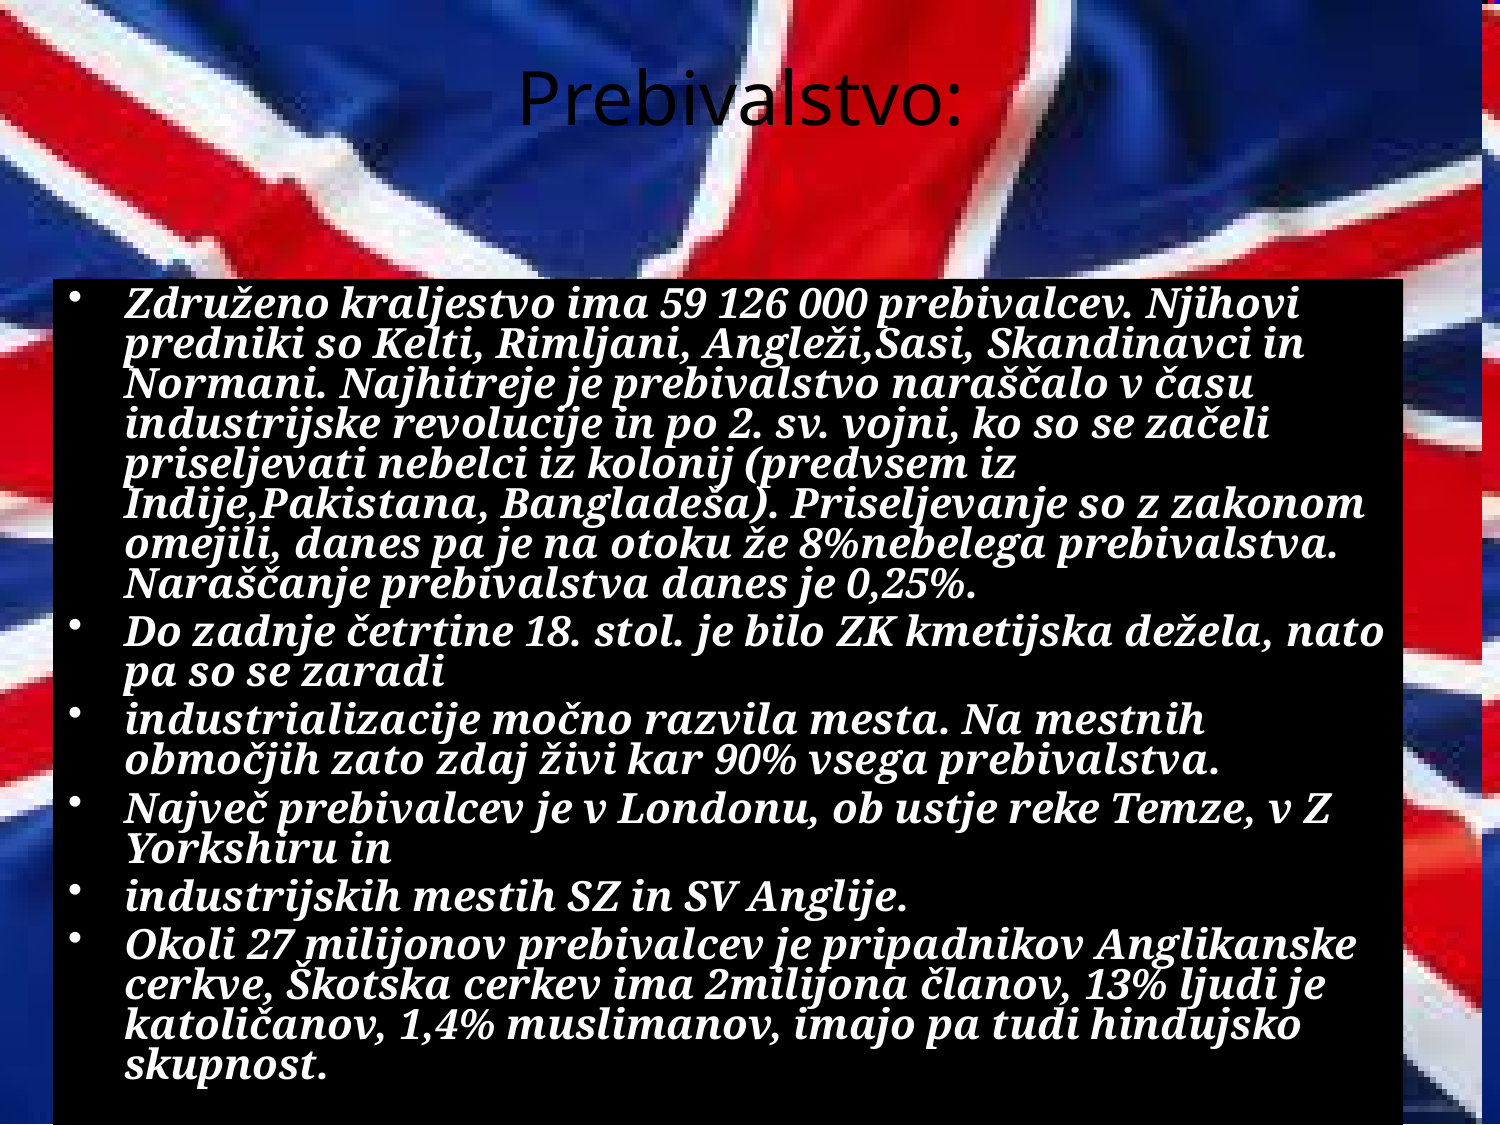

Prebivalstvo:
# Združeno kraljestvo ima 59 126 000 prebivalcev. Njihovi predniki so Kelti, Rimljani, Angleži,Sasi, Skandinavci in Normani. Najhitreje je prebivalstvo naraščalo v času industrijske revolucije in po 2. sv. vojni, ko so se začeli priseljevati nebelci iz kolonij (predvsem iz Indije,Pakistana, Bangladeša). Priseljevanje so z zakonom omejili, danes pa je na otoku že 8%nebelega prebivalstva. Naraščanje prebivalstva danes je 0,25%.
Do zadnje četrtine 18. stol. je bilo ZK kmetijska dežela, nato pa so se zaradi
industrializacije močno razvila mesta. Na mestnih območjih zato zdaj živi kar 90% vsega prebivalstva.
Največ prebivalcev je v Londonu, ob ustje reke Temze, v Z Yorkshiru in
industrijskih mestih SZ in SV Anglije.
Okoli 27 milijonov prebivalcev je pripadnikov Anglikanske cerkve, Škotska cerkev ima 2milijona članov, 13% ljudi je katoličanov, 1,4% muslimanov, imajo pa tudi hindujsko skupnost.